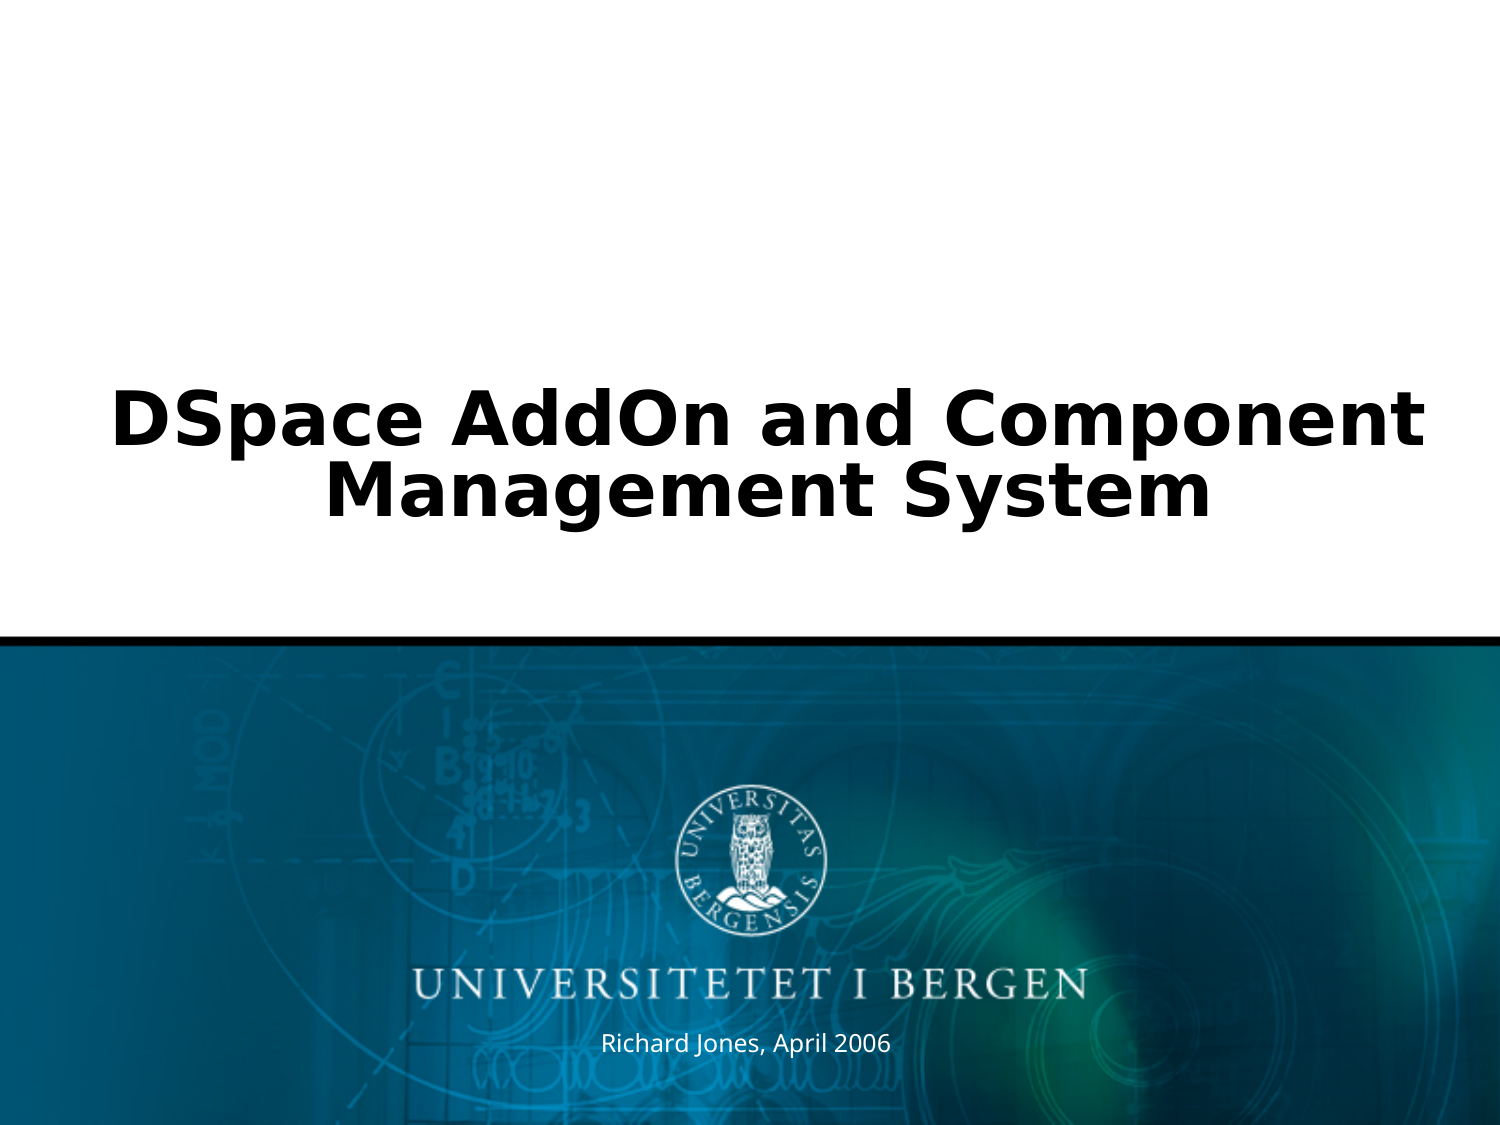

DSpace AddOn and Component
Management System
Richard Jones, April 2006